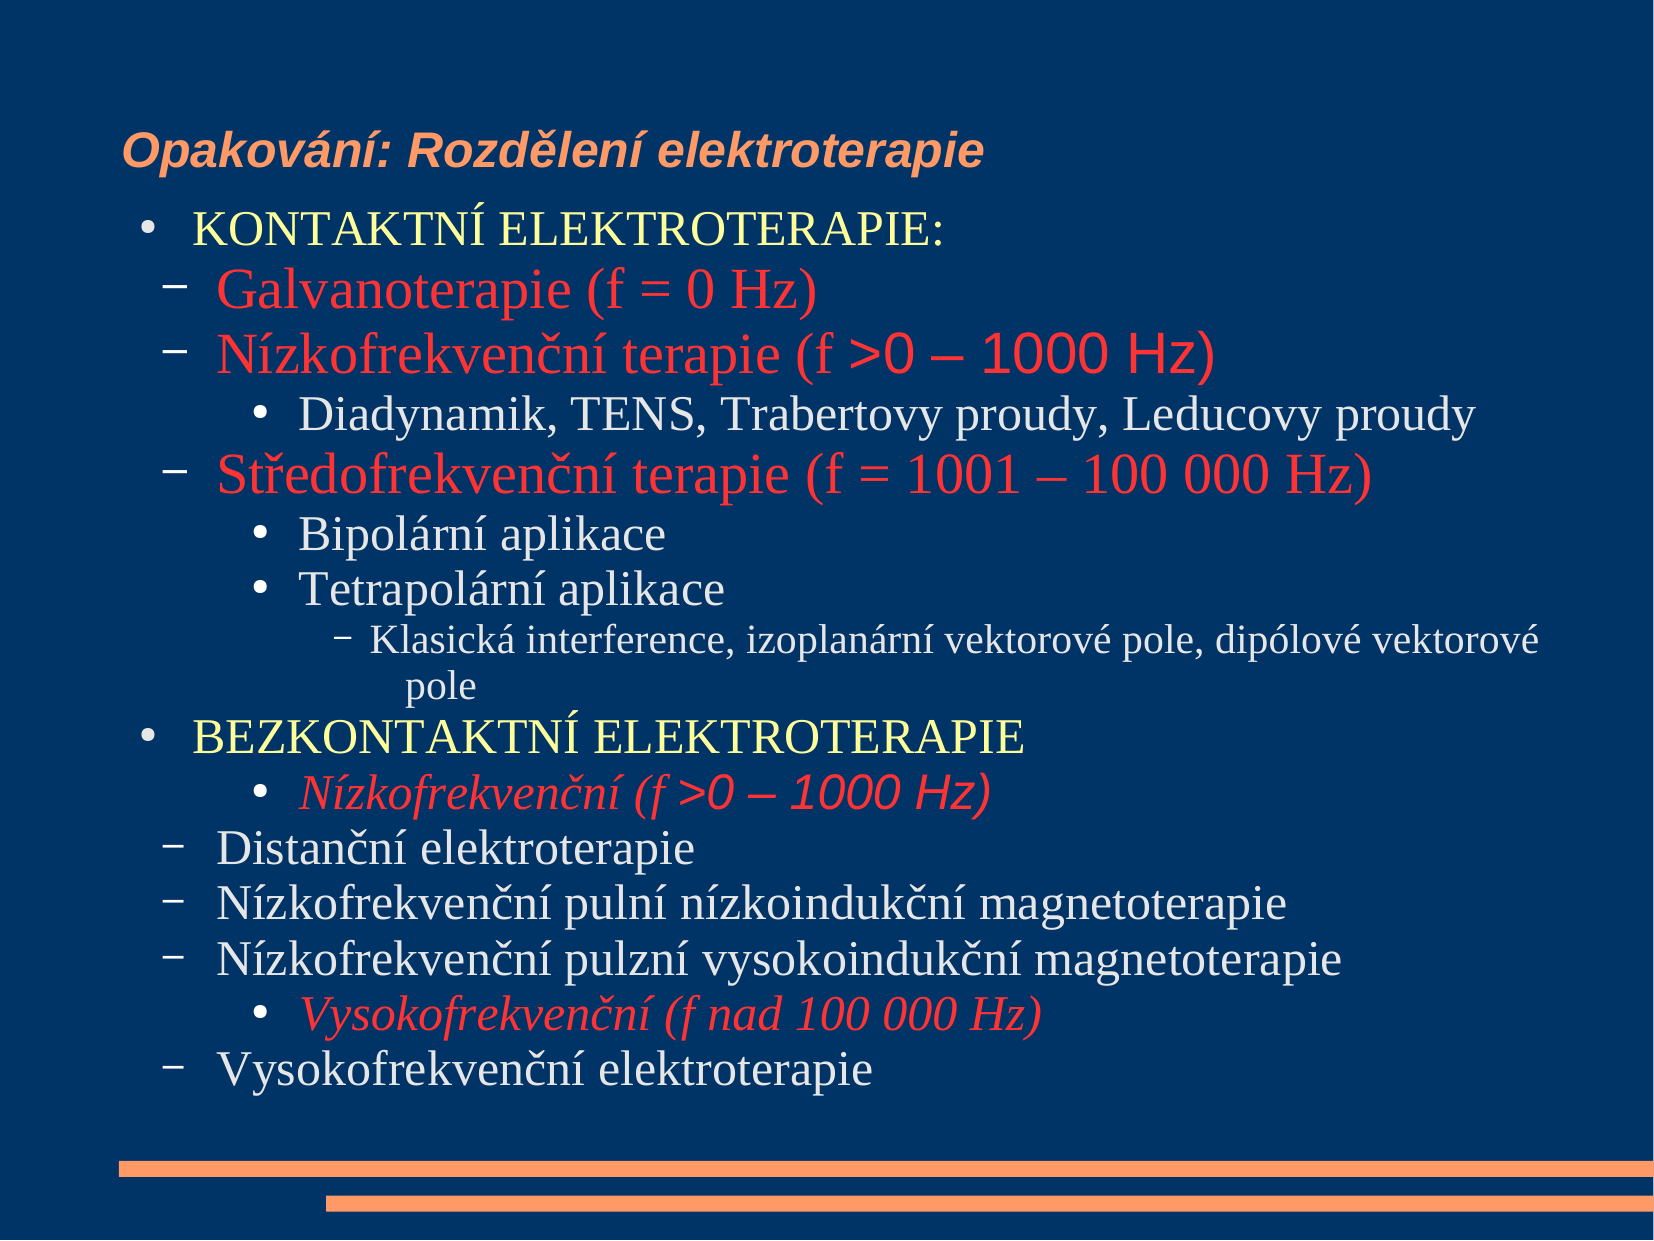

# Opakování: Rozdělení elektroterapie
KONTAKTNÍ ELEKTROTERAPIE:
Galvanoterapie (f = 0 Hz)
Nízkofrekvenční terapie (f >0 – 1000 Hz)
Diadynamik, TENS, Trabertovy proudy, Leducovy proudy
Středofrekvenční terapie (f = 1001 – 100 000 Hz)
Bipolární aplikace
Tetrapolární aplikace
Klasická interference, izoplanární vektorové pole, dipólové vektorové pole
BEZKONTAKTNÍ ELEKTROTERAPIE
Nízkofrekvenční (f >0 – 1000 Hz)
Distanční elektroterapie
Nízkofrekvenční pulní nízkoindukční magnetoterapie
Nízkofrekvenční pulzní vysokoindukční magnetoterapie
Vysokofrekvenční (f nad 100 000 Hz)
Vysokofrekvenční elektroterapie